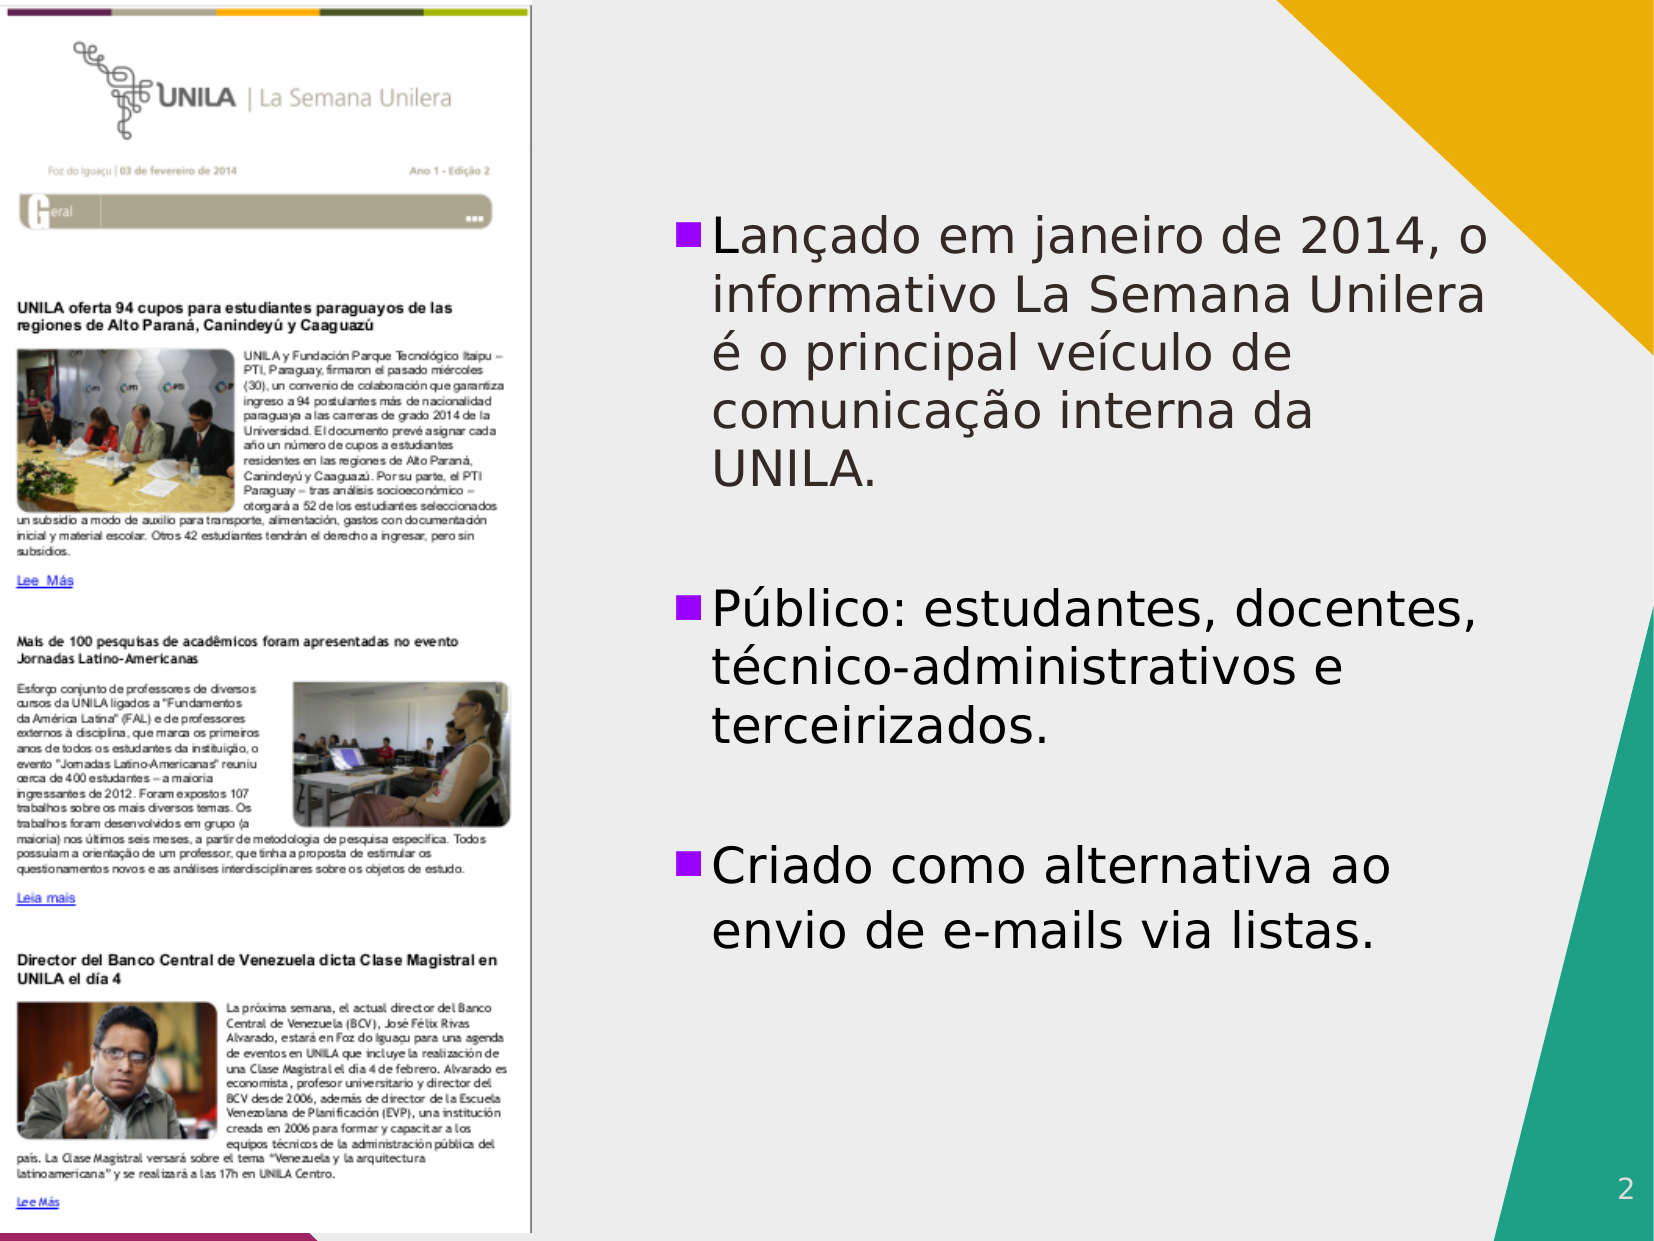

Lançado em janeiro de 2014, o informativo La Semana Unilera é o principal veículo de comunicação interna da UNILA.
Público: estudantes, docentes, técnico-administrativos e terceirizados.
Criado como alternativa ao envio de e-mails via listas.
2